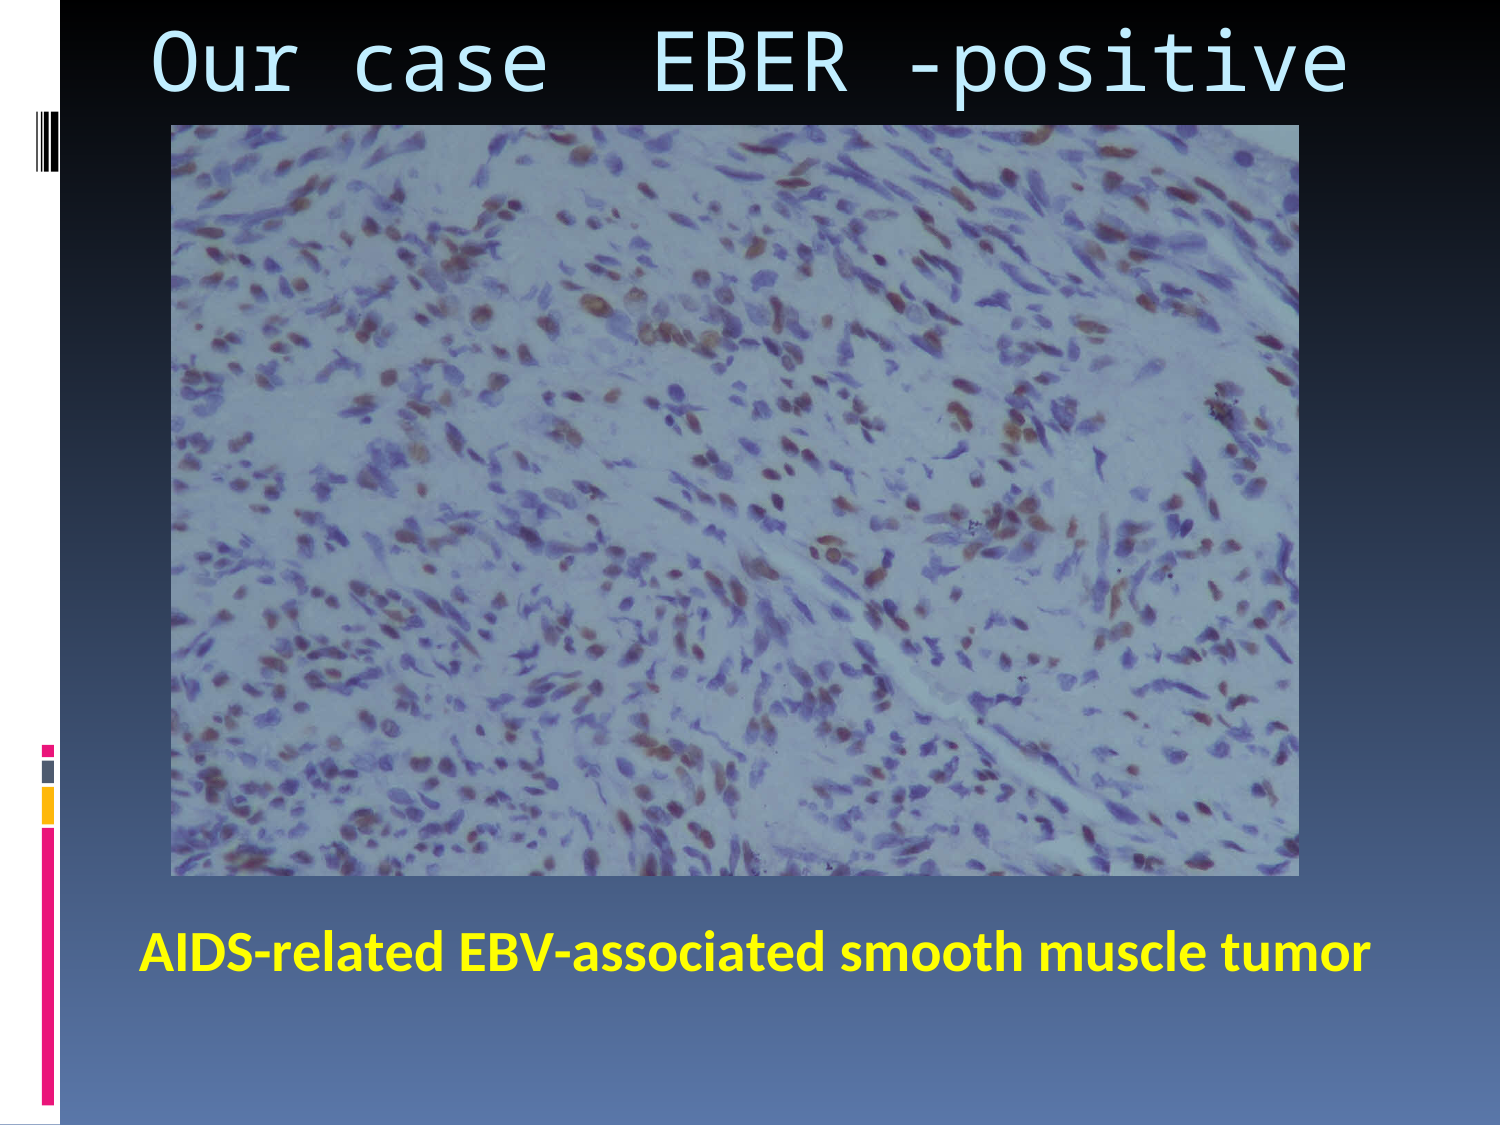

# Our case EBER -positive
AIDS-related EBV-associated smooth muscle tumor